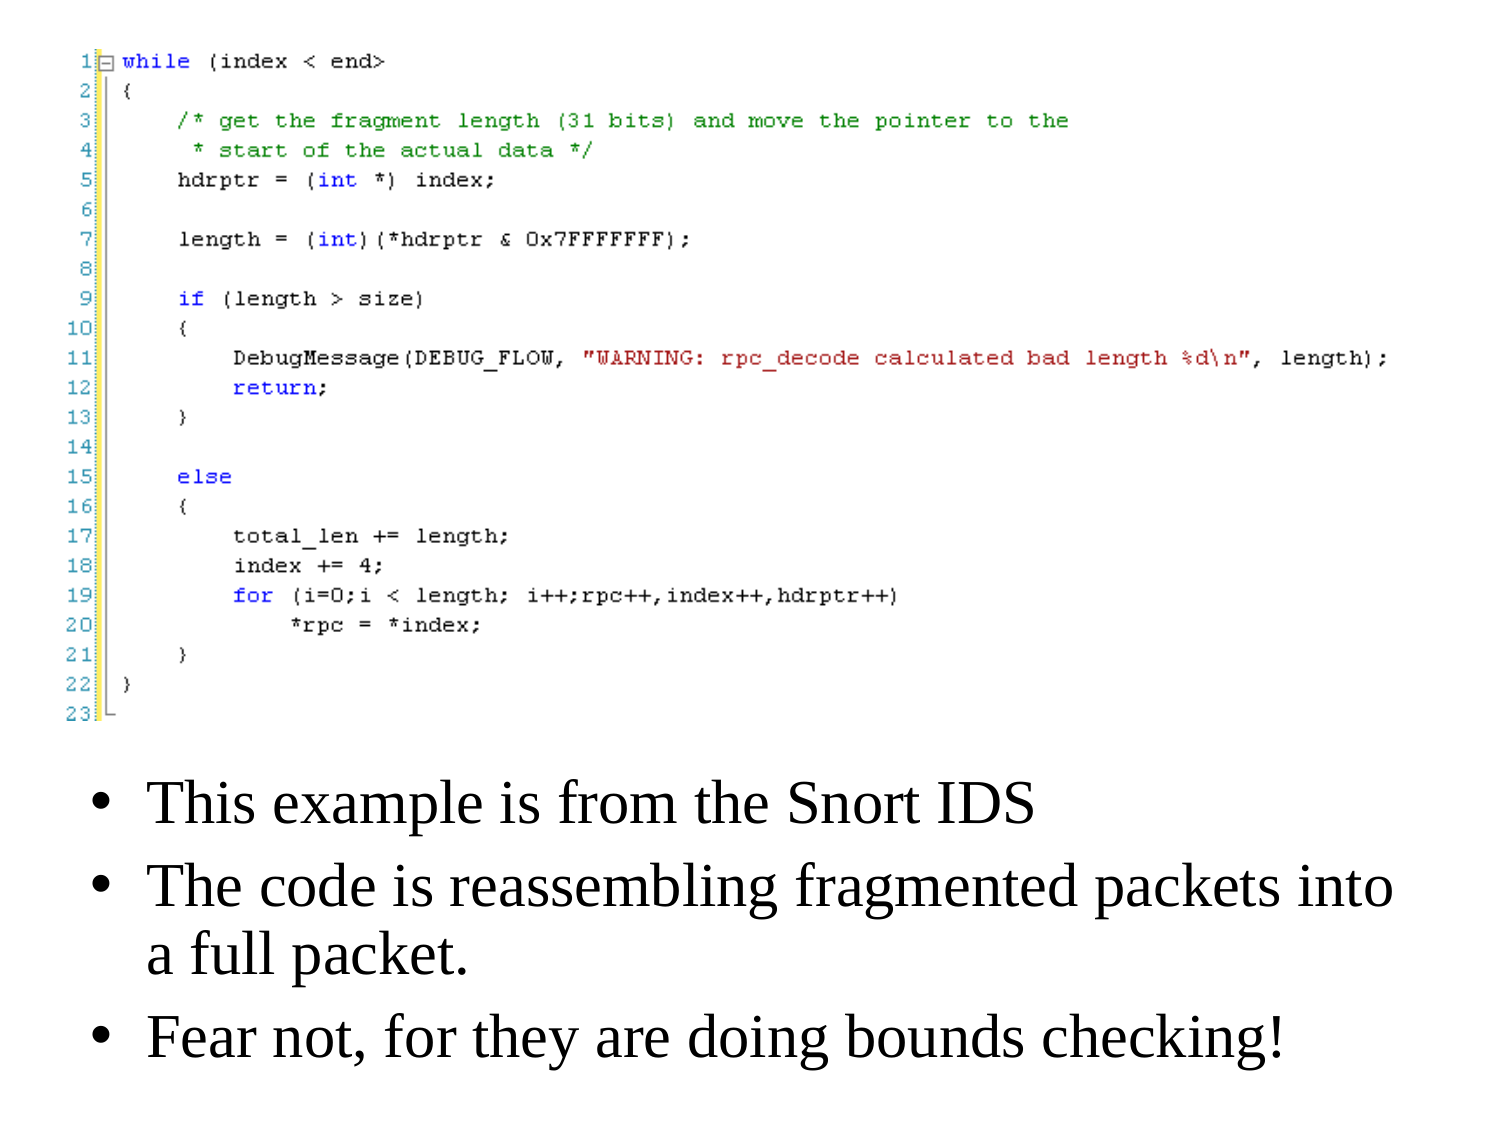

# This example is from the Snort IDS
The code is reassembling fragmented packets into a full packet.
Fear not, for they are doing bounds checking!